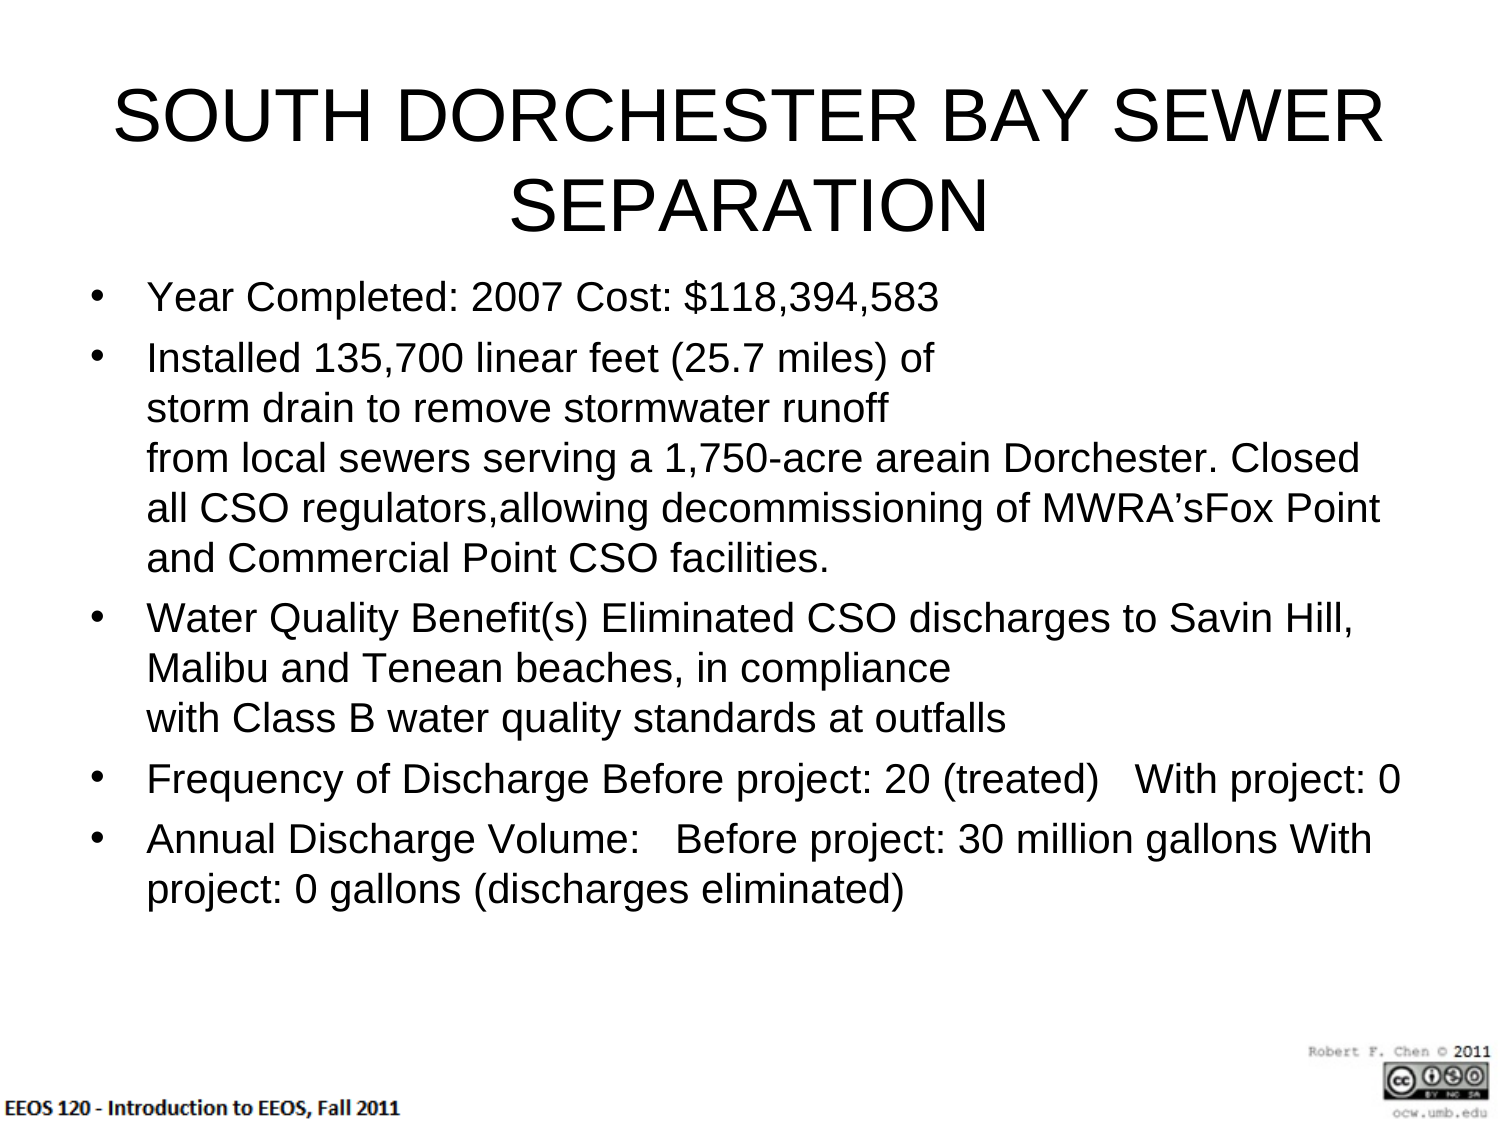

# SOUTH DORCHESTER BAY SEWER SEPARATION
Year Completed: 2007 Cost: $118,394,583
Installed 135,700 linear feet (25.7 miles) of
storm drain to remove stormwater runoff
from local sewers serving a 1,750-acre areain Dorchester. Closed all CSO regulators,allowing decommissioning of MWRA’sFox Point and Commercial Point CSO facilities.
Water Quality Benefit(s) Eliminated CSO discharges to Savin Hill,
Malibu and Tenean beaches, in compliance
with Class B water quality standards at outfalls
Frequency of Discharge Before project: 20 (treated)   With project: 0
Annual Discharge Volume:   Before project: 30 million gallons With project: 0 gallons (discharges eliminated)